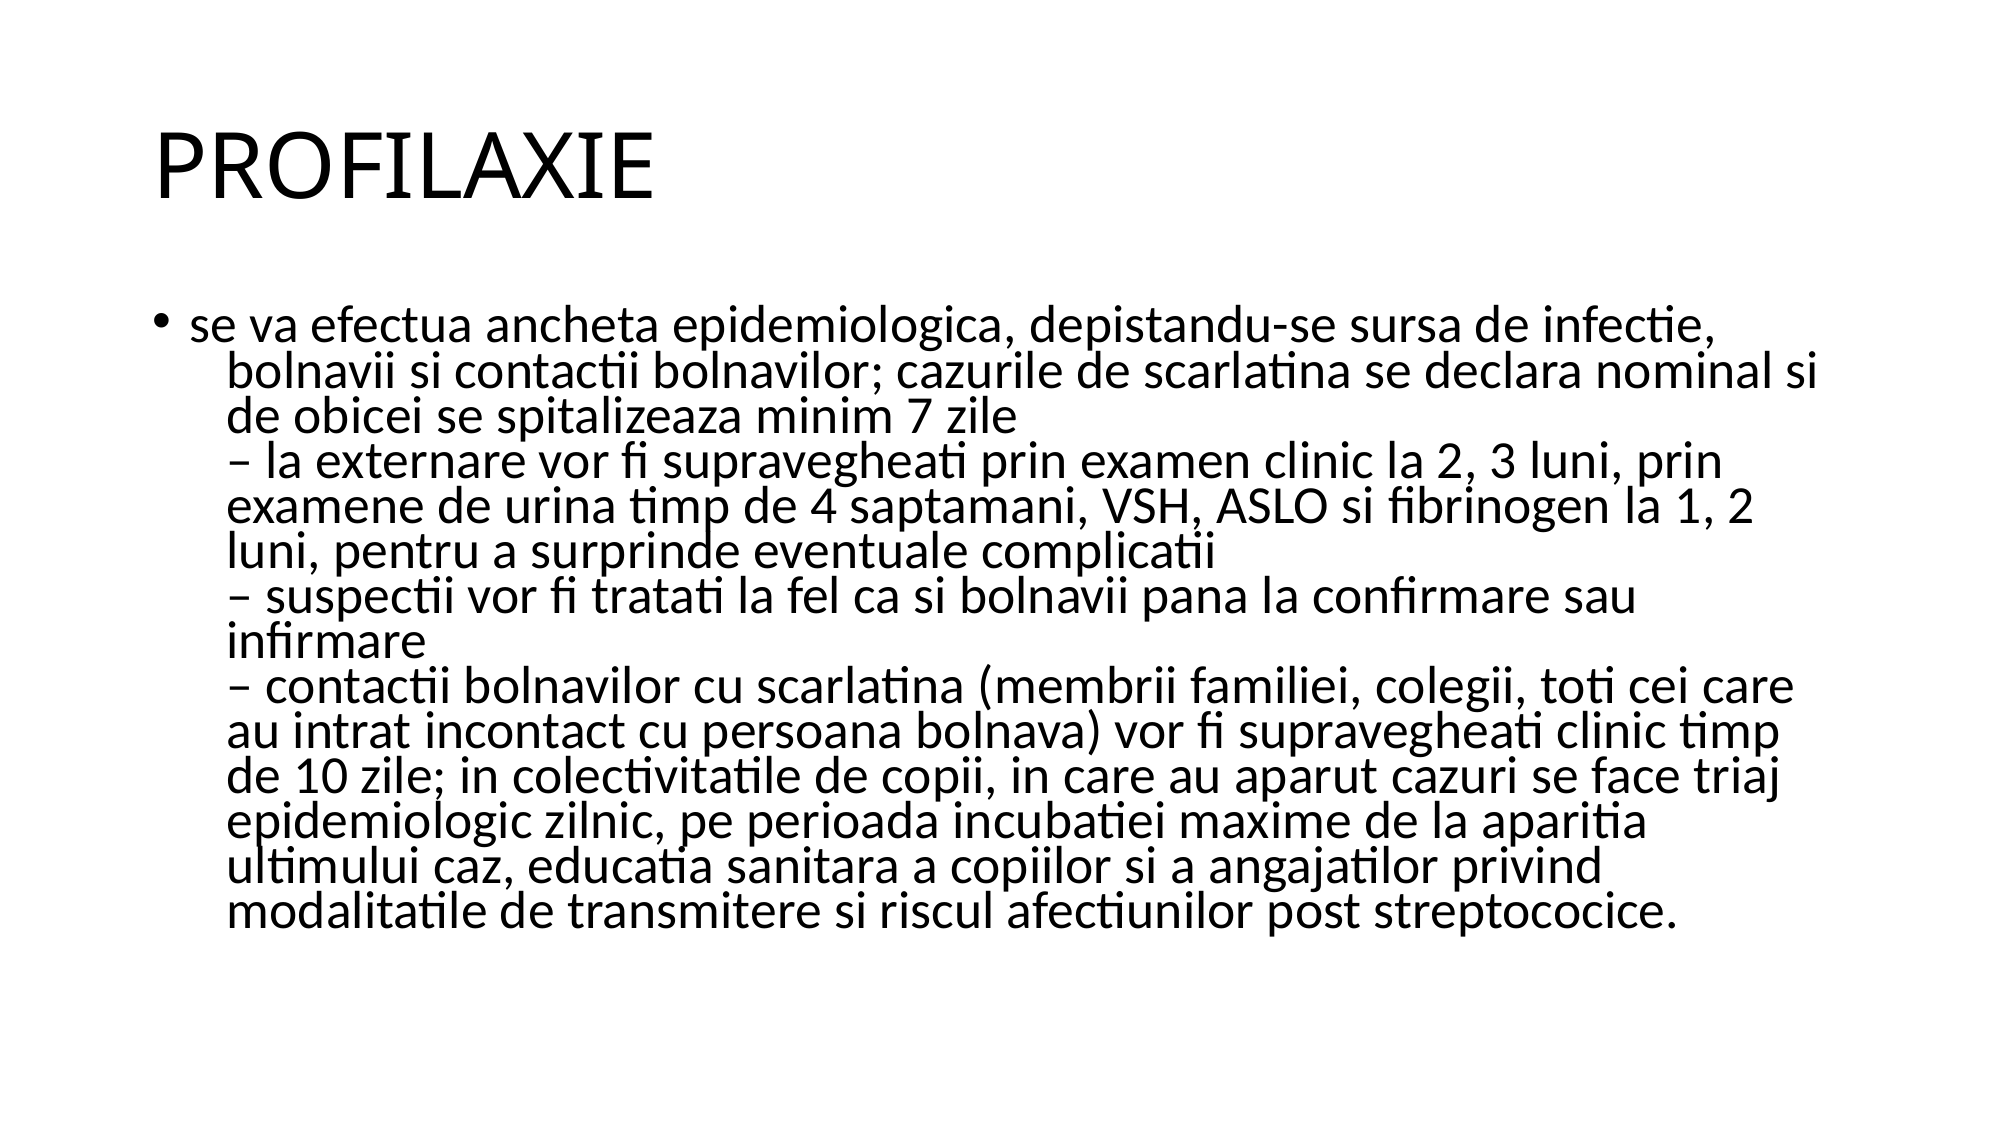

# PROFILAXIE
se va efectua ancheta epidemiologica, depistandu-se sursa de infectie, bolnavii si contactii bolnavilor; cazurile de scarlatina se declara nominal si de obicei se spitalizeaza minim 7 zile
– la externare vor fi supravegheati prin examen clinic la 2, 3 luni, prin examene de urina timp de 4 saptamani, VSH, ASLO si fibrinogen la 1, 2 luni, pentru a surprinde eventuale complicatii
– suspectii vor fi tratati la fel ca si bolnavii pana la confirmare sau infirmare
– contactii bolnavilor cu scarlatina (membrii familiei, colegii, toti cei care au intrat incontact cu persoana bolnava) vor fi supravegheati clinic timp de 10 zile; in colectivitatile de copii, in care au aparut cazuri se face triaj epidemiologic zilnic, pe perioada incubatiei maxime de la aparitia ultimului caz, educatia sanitara a copiilor si a angajatilor privind modalitatile de transmitere si riscul afectiunilor post streptococice.